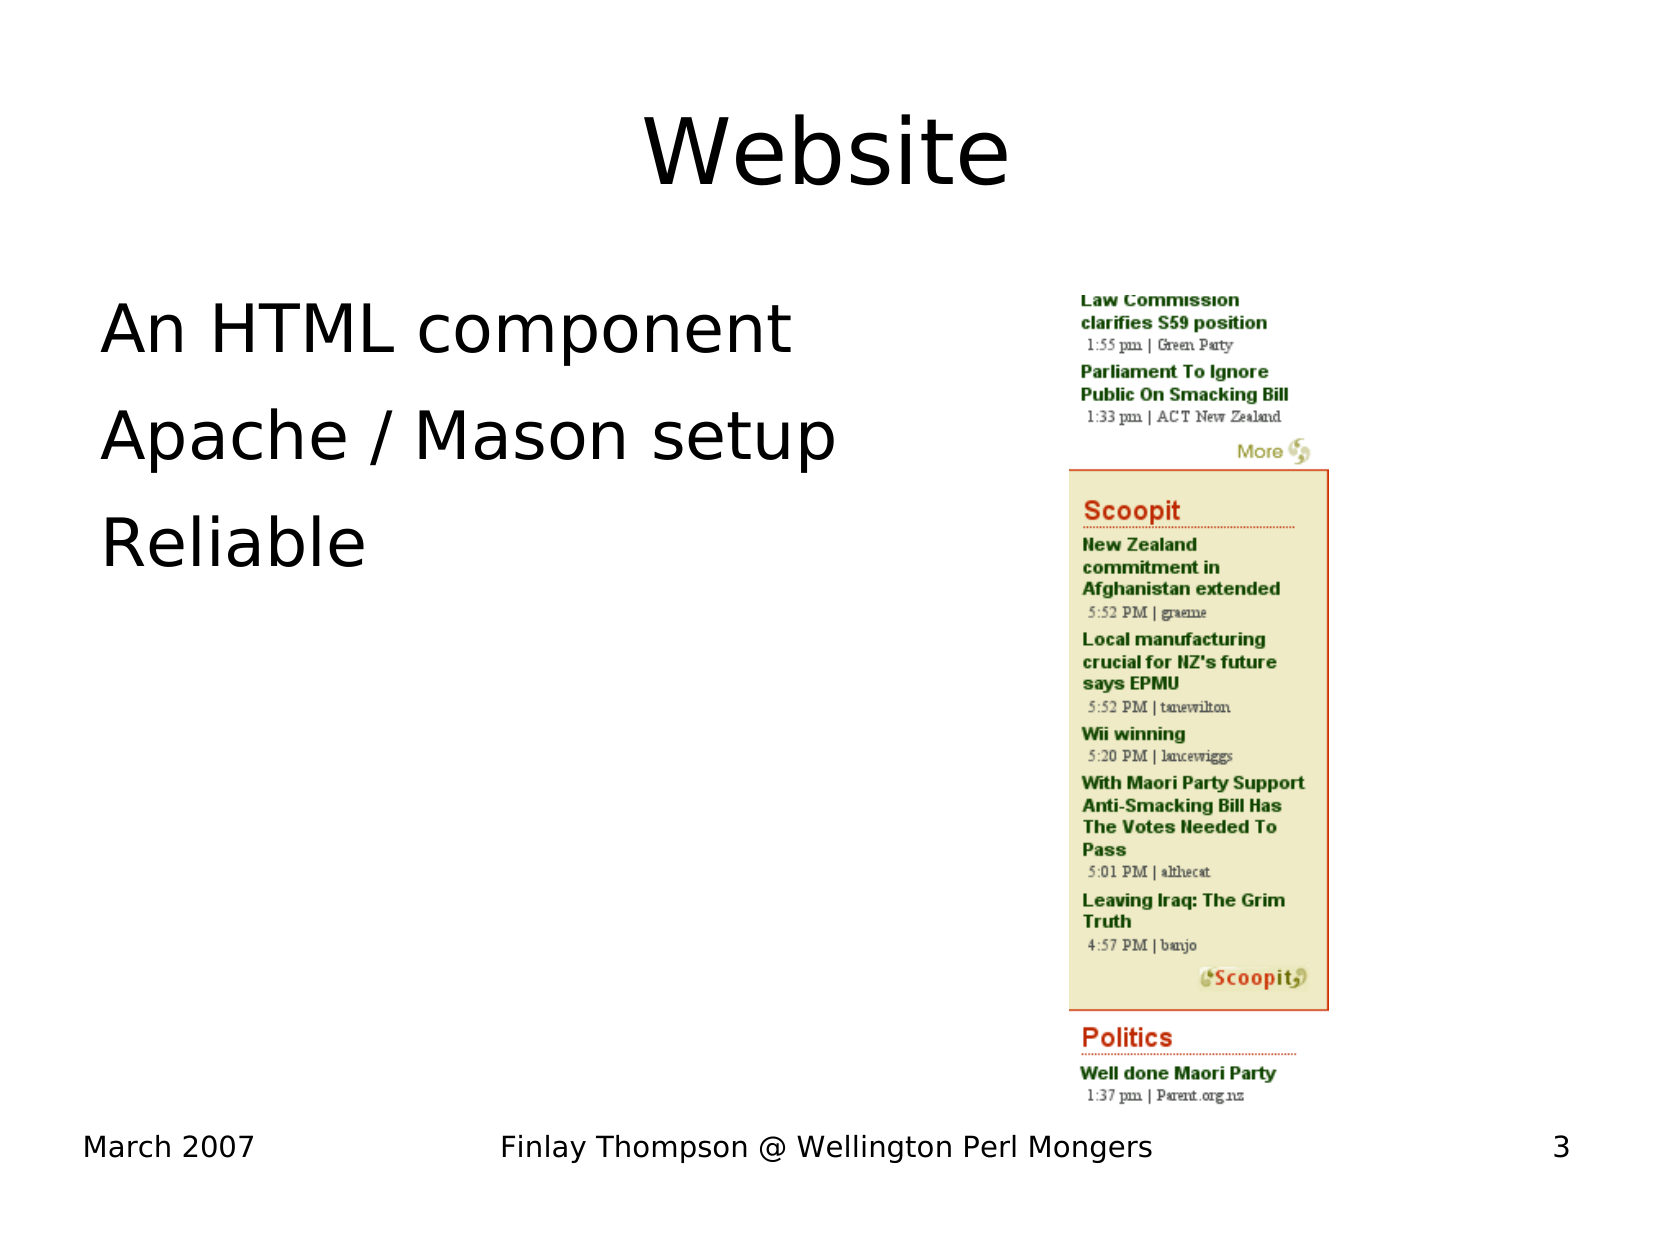

# Website
An HTML component
Apache / Mason setup
Reliable
March 2007
Finlay Thompson @ Wellington Perl Mongers
3